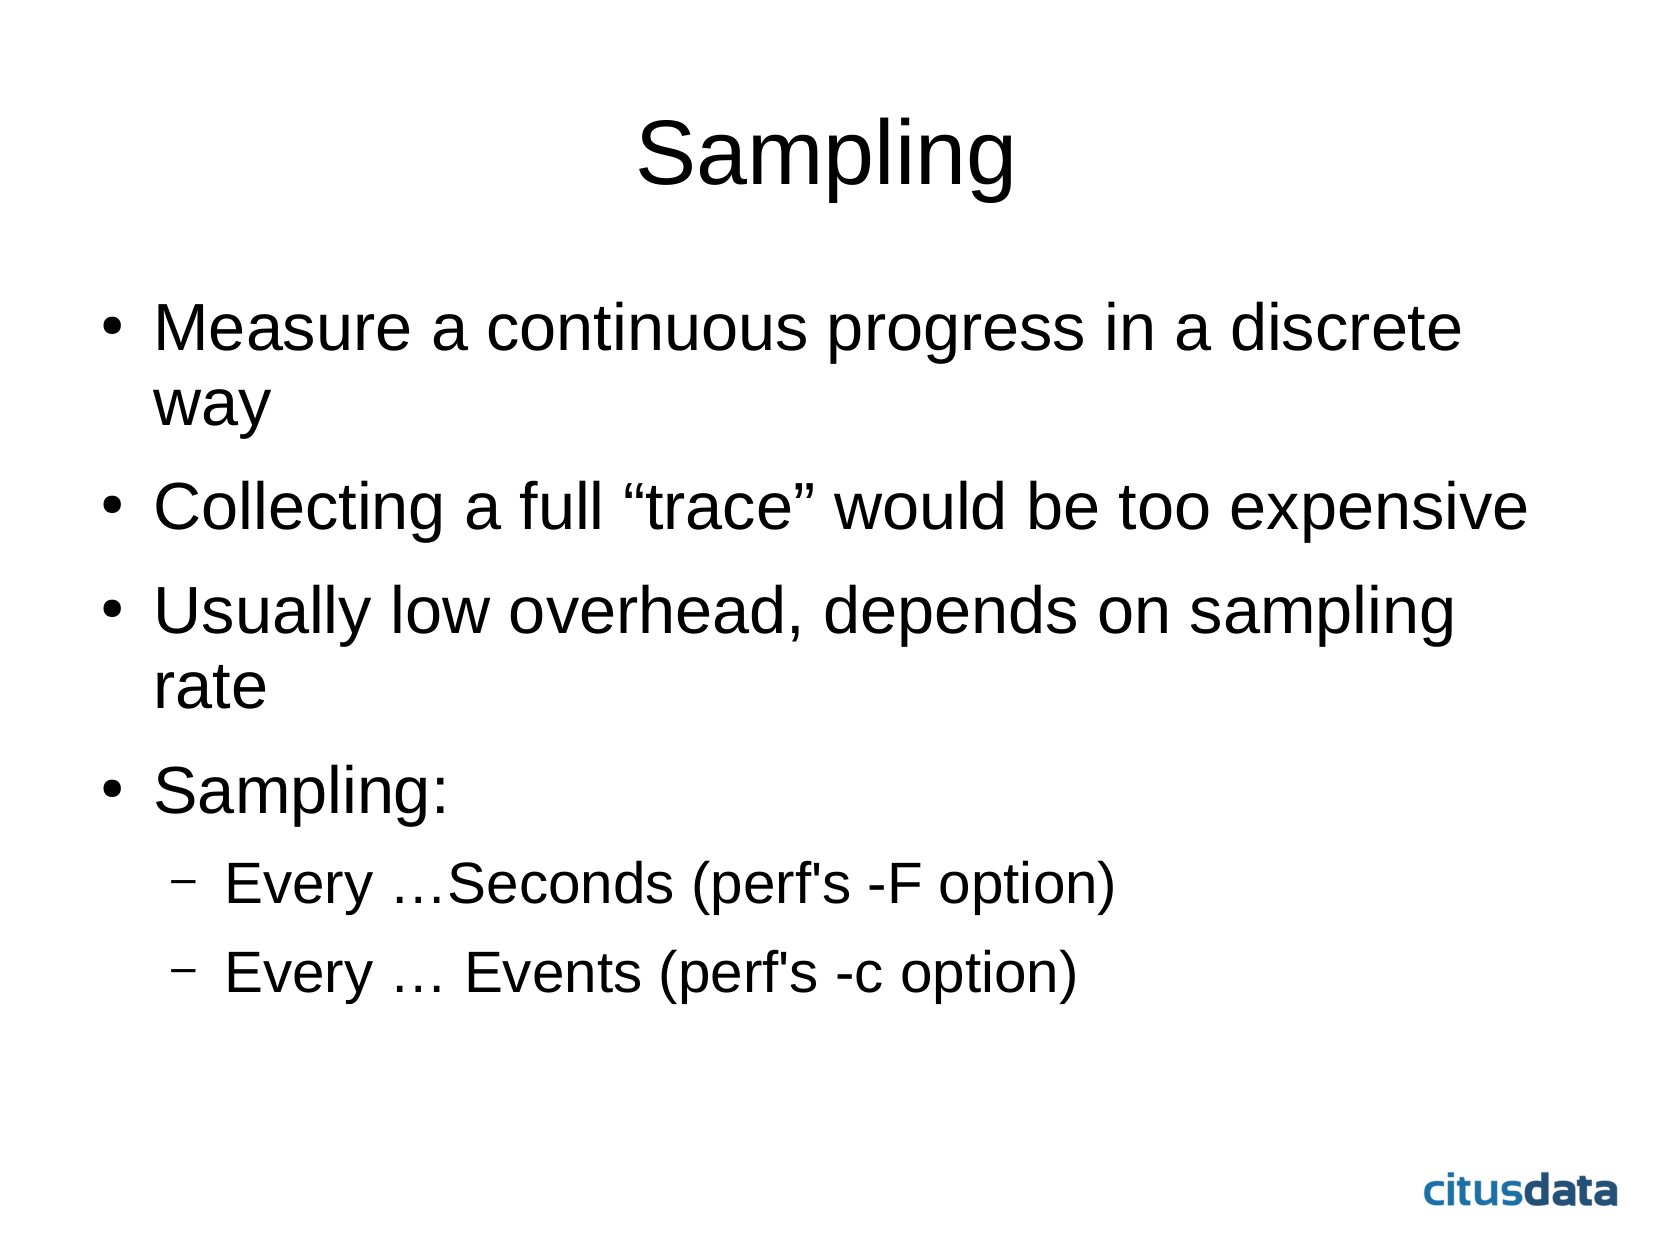

# Sampling
Measure a continuous progress in a discrete way
Collecting a full “trace” would be too expensive
Usually low overhead, depends on sampling rate
Sampling:
Every …Seconds (perf's -F option)
Every … Events (perf's -c option)